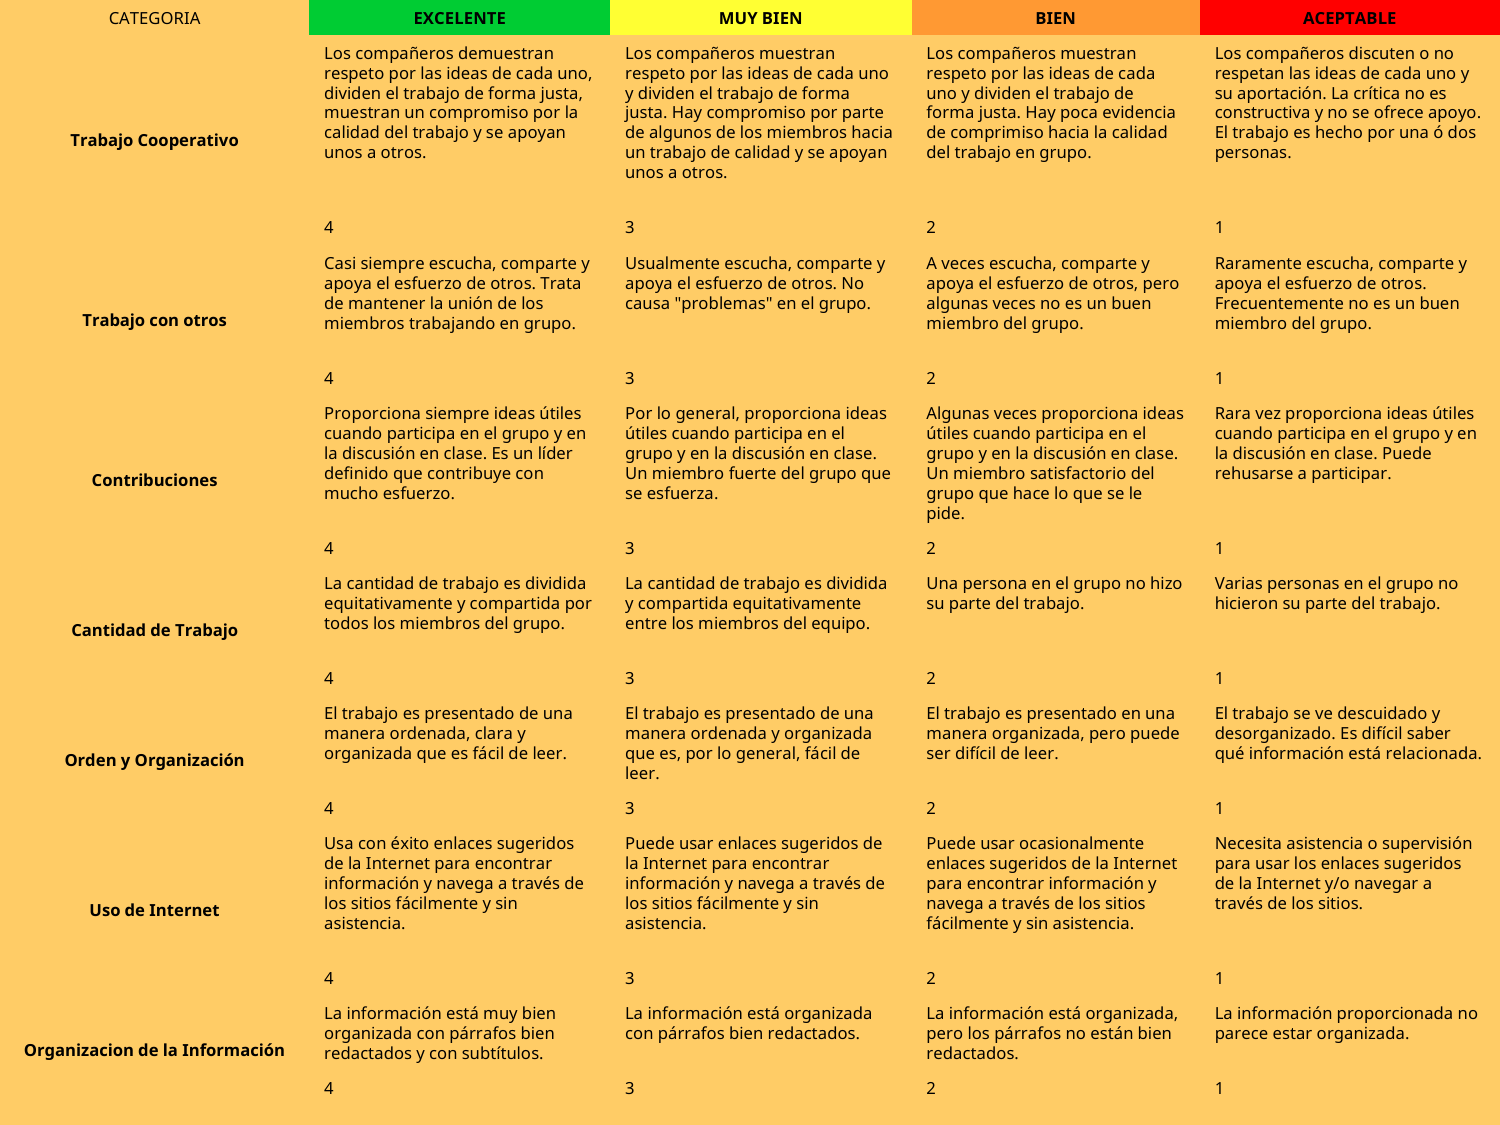

| CATEGORIA | EXCELENTE | MUY BIEN | BIEN | ACEPTABLE |
| --- | --- | --- | --- | --- |
| Trabajo Cooperativo | Los compañeros demuestran respeto por las ideas de cada uno, dividen el trabajo de forma justa, muestran un compromiso por la calidad del trabajo y se apoyan unos a otros. | Los compañeros muestran respeto por las ideas de cada uno y dividen el trabajo de forma justa. Hay compromiso por parte de algunos de los miembros hacia un trabajo de calidad y se apoyan unos a otros. | Los compañeros muestran respeto por las ideas de cada uno y dividen el trabajo de forma justa. Hay poca evidencia de comprimiso hacia la calidad del trabajo en grupo. | Los compañeros discuten o no respetan las ideas de cada uno y su aportación. La crítica no es constructiva y no se ofrece apoyo. El trabajo es hecho por una ó dos personas. |
| | 4 | 3 | 2 | 1 |
| Trabajo con otros | Casi siempre escucha, comparte y apoya el esfuerzo de otros. Trata de mantener la unión de los miembros trabajando en grupo. | Usualmente escucha, comparte y apoya el esfuerzo de otros. No causa "problemas" en el grupo. | A veces escucha, comparte y apoya el esfuerzo de otros, pero algunas veces no es un buen miembro del grupo. | Raramente escucha, comparte y apoya el esfuerzo de otros. Frecuentemente no es un buen miembro del grupo. |
| | 4 | 3 | 2 | 1 |
| Contribuciones | Proporciona siempre ideas útiles cuando participa en el grupo y en la discusión en clase. Es un líder definido que contribuye con mucho esfuerzo. | Por lo general, proporciona ideas útiles cuando participa en el grupo y en la discusión en clase. Un miembro fuerte del grupo que se esfuerza. | Algunas veces proporciona ideas útiles cuando participa en el grupo y en la discusión en clase. Un miembro satisfactorio del grupo que hace lo que se le pide. | Rara vez proporciona ideas útiles cuando participa en el grupo y en la discusión en clase. Puede rehusarse a participar. |
| | 4 | 3 | 2 | 1 |
| Cantidad de Trabajo | La cantidad de trabajo es dividida equitativamente y compartida por todos los miembros del grupo. | La cantidad de trabajo es dividida y compartida equitativamente entre los miembros del equipo. | Una persona en el grupo no hizo su parte del trabajo. | Varias personas en el grupo no hicieron su parte del trabajo. |
| | 4 | 3 | 2 | 1 |
| Orden y Organización | El trabajo es presentado de una manera ordenada, clara y organizada que es fácil de leer. | El trabajo es presentado de una manera ordenada y organizada que es, por lo general, fácil de leer. | El trabajo es presentado en una manera organizada, pero puede ser difícil de leer. | El trabajo se ve descuidado y desorganizado. Es difícil saber qué información está relacionada. |
| | 4 | 3 | 2 | 1 |
| Uso de Internet | Usa con éxito enlaces sugeridos de la Internet para encontrar información y navega a través de los sitios fácilmente y sin asistencia. | Puede usar enlaces sugeridos de la Internet para encontrar información y navega a través de los sitios fácilmente y sin asistencia. | Puede usar ocasionalmente enlaces sugeridos de la Internet para encontrar información y navega a través de los sitios fácilmente y sin asistencia. | Necesita asistencia o supervisión para usar los enlaces sugeridos de la Internet y/o navegar a través de los sitios. |
| | 4 | 3 | 2 | 1 |
| Organizacion de la Información | La información está muy bien organizada con párrafos bien redactados y con subtítulos. | La información está organizada con párrafos bien redactados. | La información está organizada, pero los párrafos no están bien redactados. | La información proporcionada no parece estar organizada. |
| | 4 | 3 | 2 | 1 |